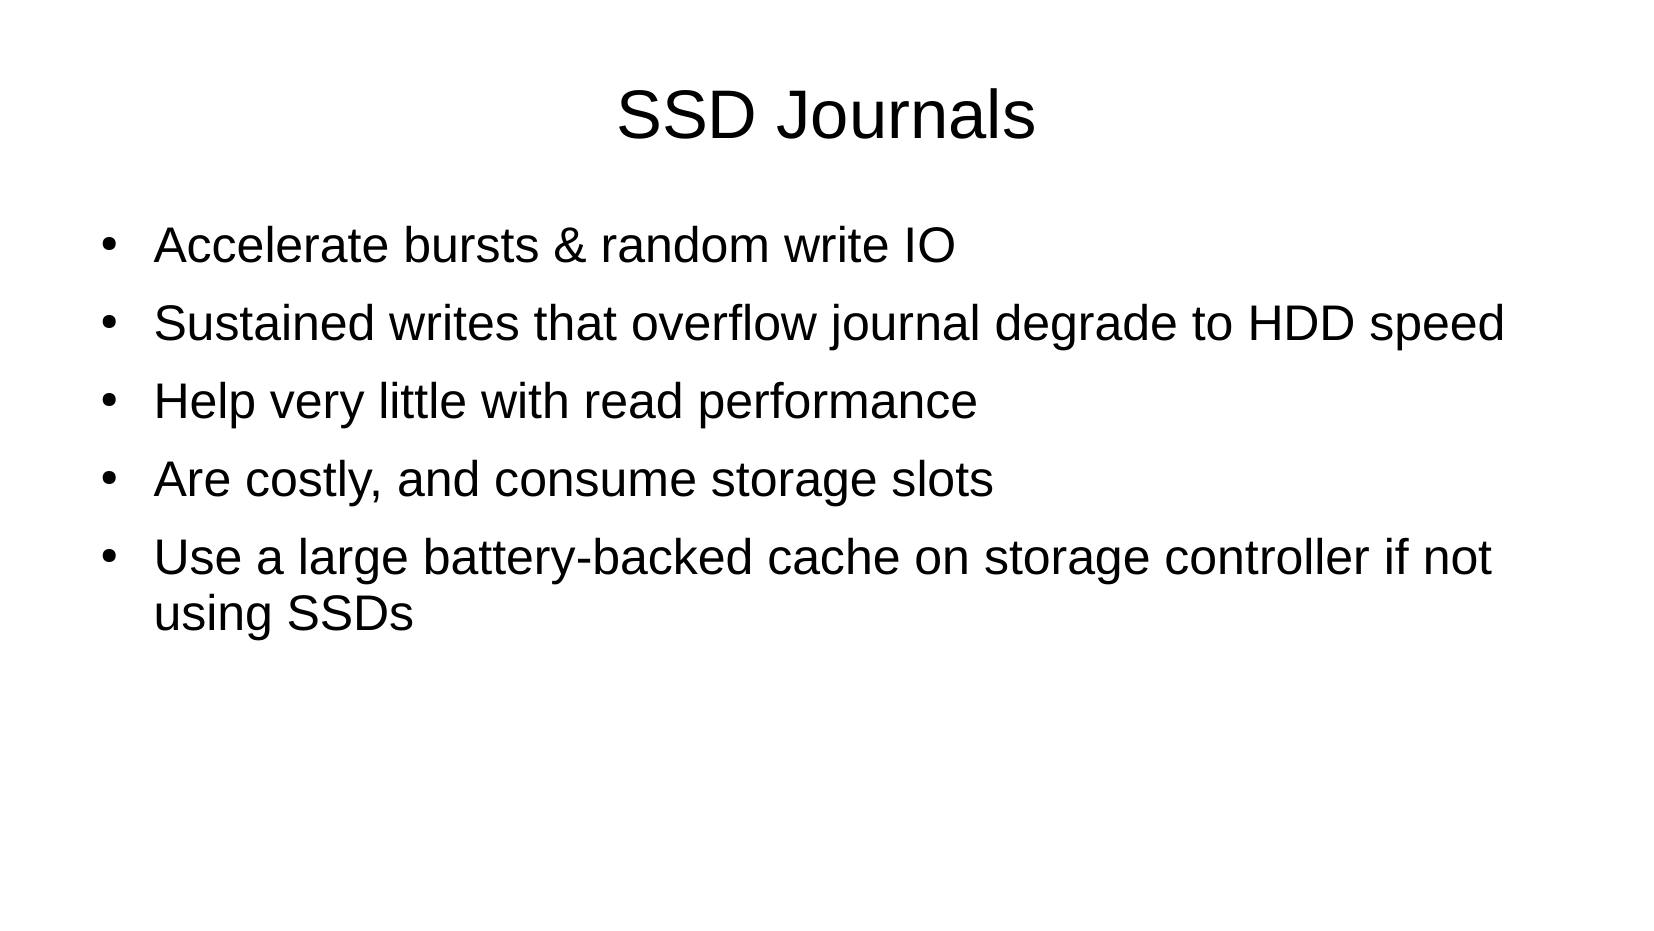

# SSD Journals
Accelerate bursts & random write IO
Sustained writes that overflow journal degrade to HDD speed
Help very little with read performance
Are costly, and consume storage slots
Use a large battery-backed cache on storage controller if not using SSDs